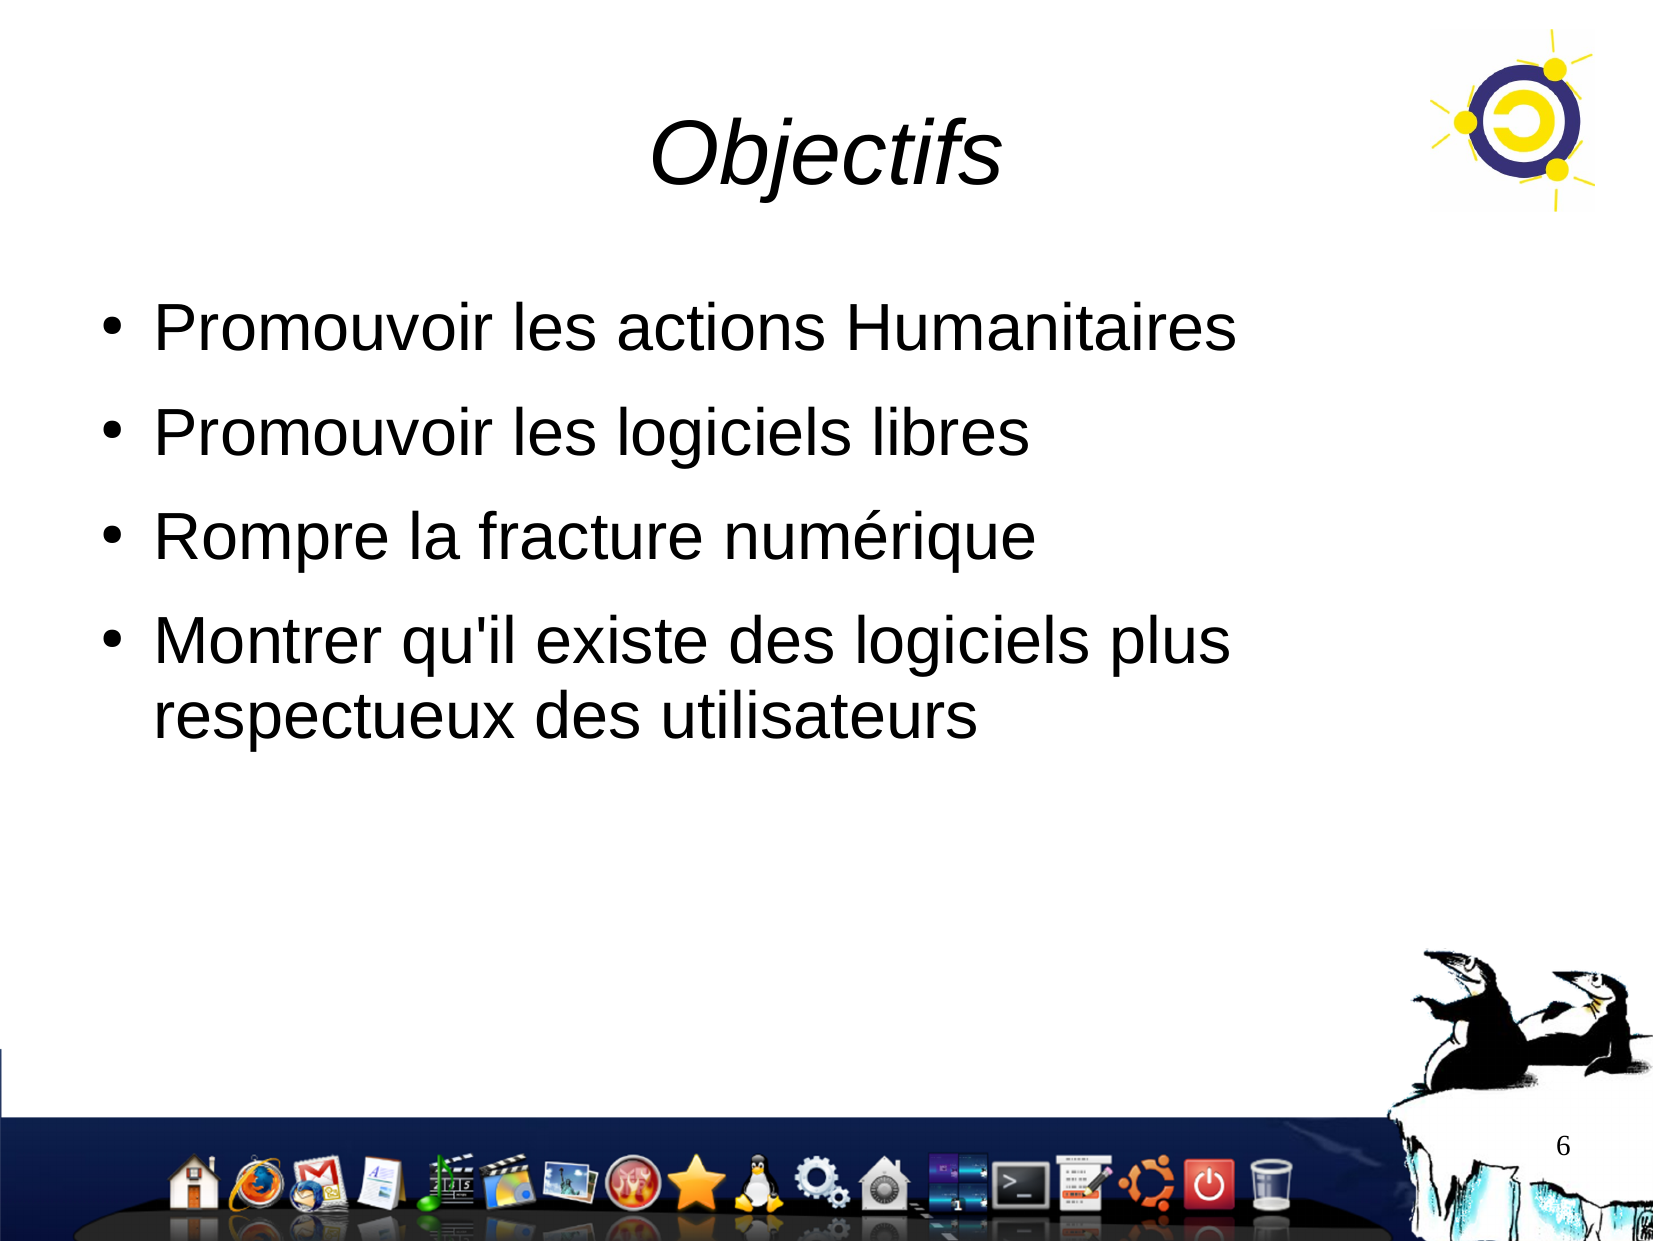

# Objectifs
Promouvoir les actions Humanitaires
Promouvoir les logiciels libres
Rompre la fracture numérique
Montrer qu'il existe des logiciels plus respectueux des utilisateurs
6